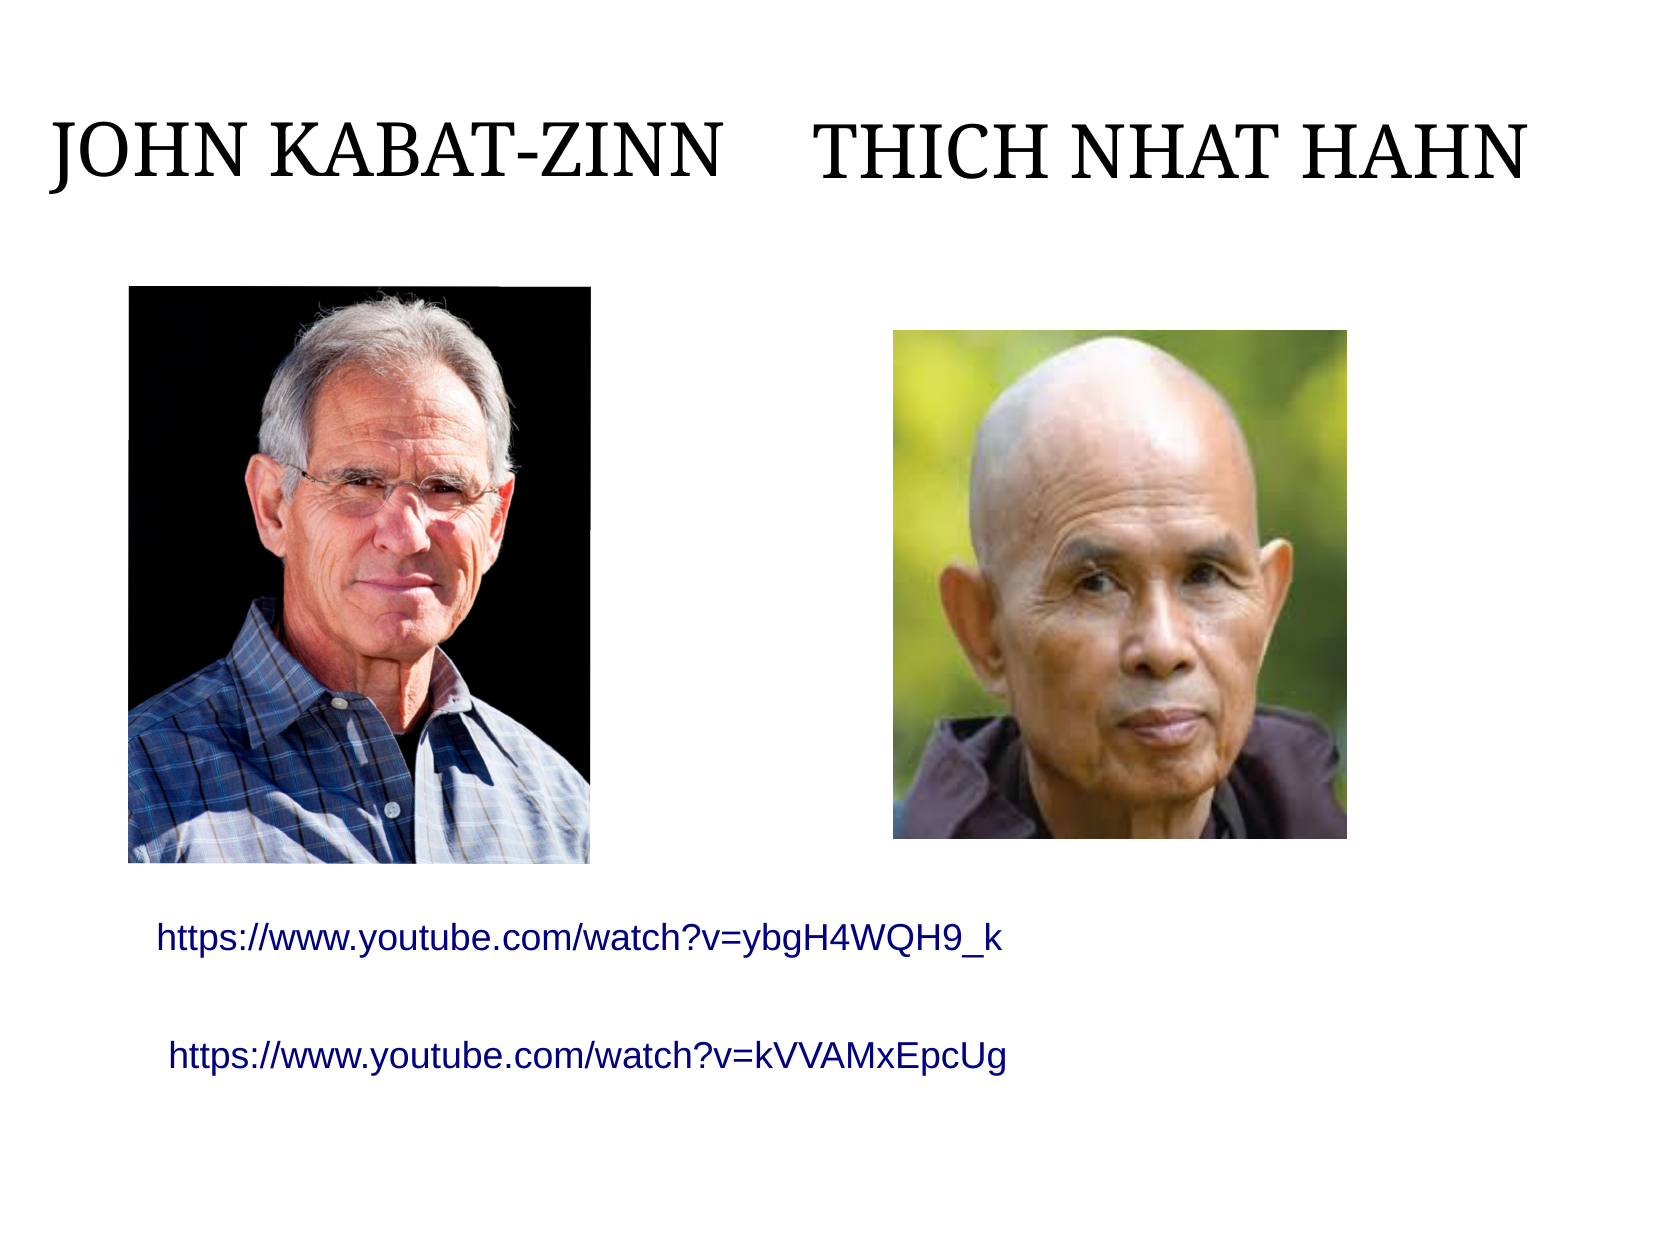

JOHN KABAT-ZINN
THICH NHAT HAHN
https://www.youtube.com/watch?v=ybgH4WQH9_k
https://www.youtube.com/watch?v=kVVAMxEpcUg